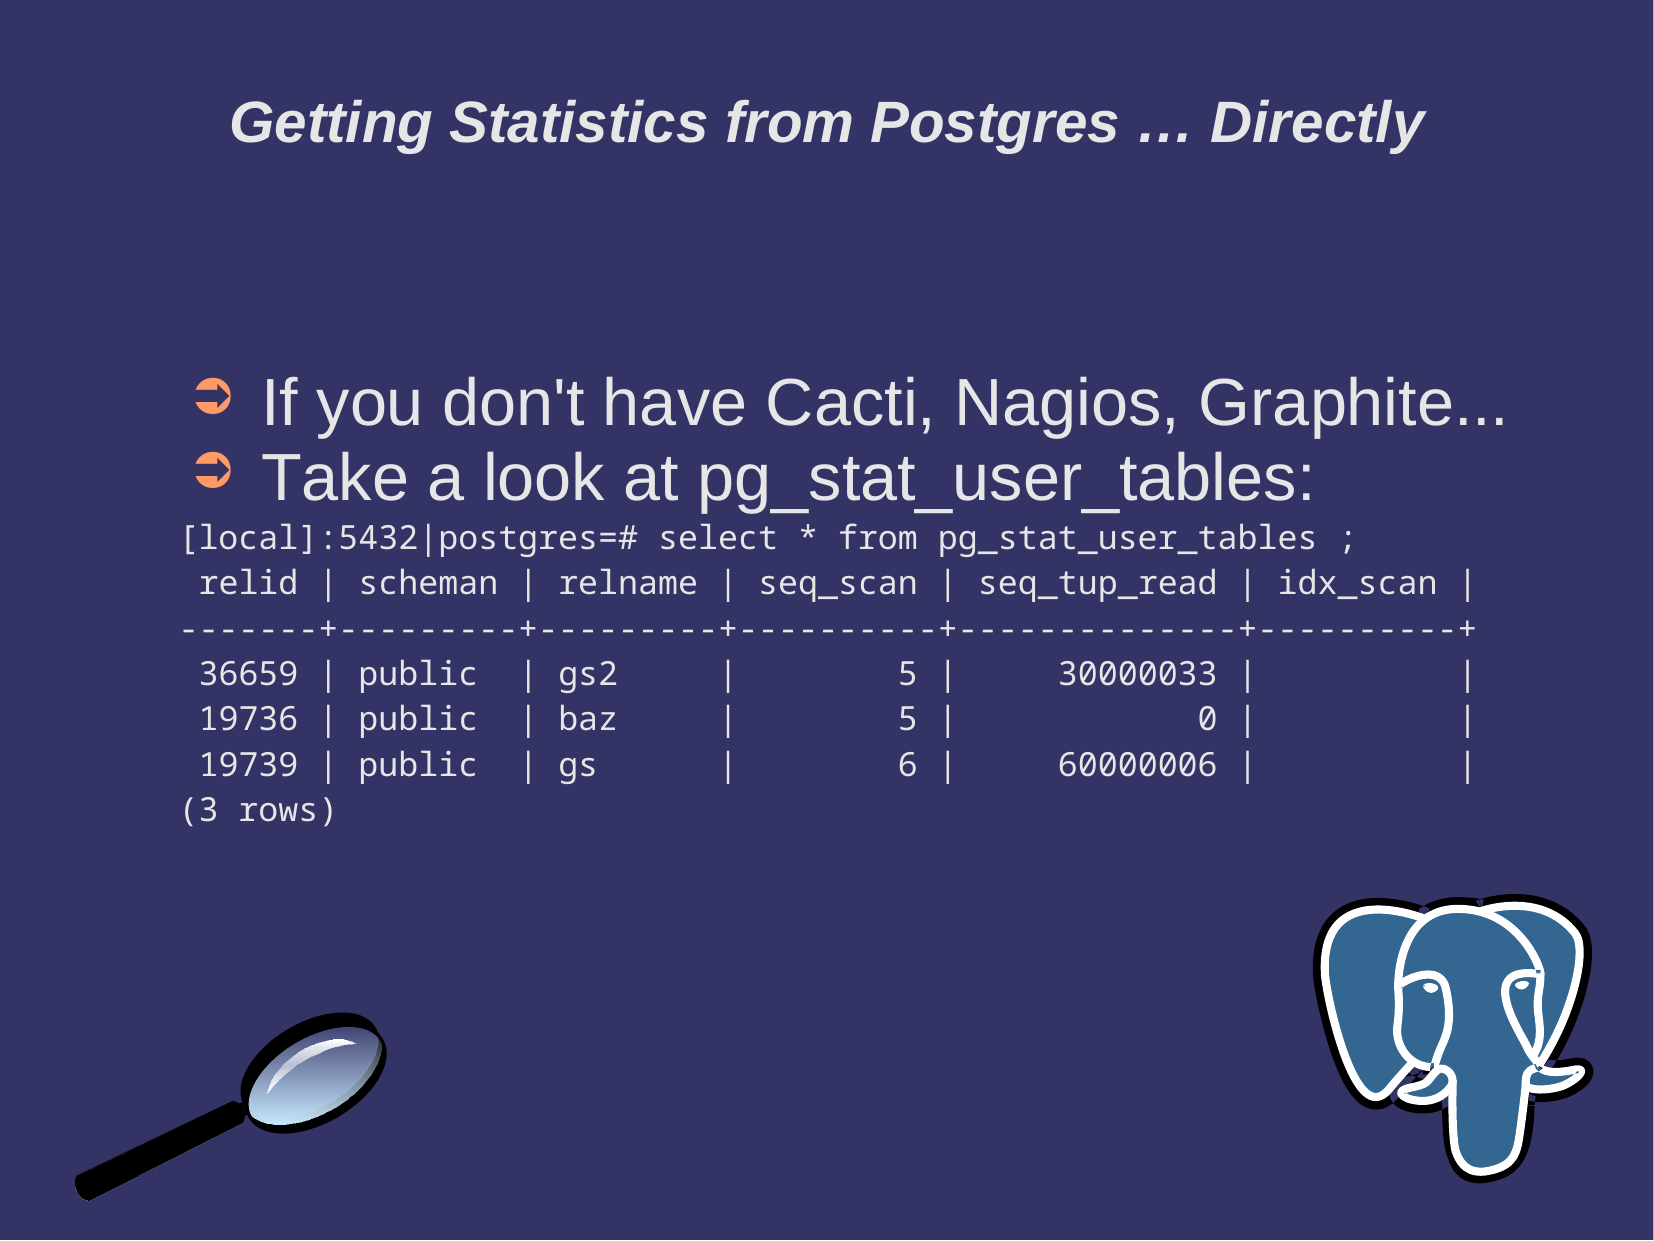

# Getting Statistics from Postgres … Directly
If you don't have Cacti, Nagios, Graphite...
Take a look at pg_stat_user_tables:
[local]:5432|postgres=# select * from pg_stat_user_tables ;
 relid | scheman | relname | seq_scan | seq_tup_read | idx_scan |
-------+---------+---------+----------+--------------+----------+
 36659 | public | gs2 | 5 | 30000033 | |
 19736 | public | baz | 5 | 0 | |
 19739 | public | gs | 6 | 60000006 | |
(3 rows)